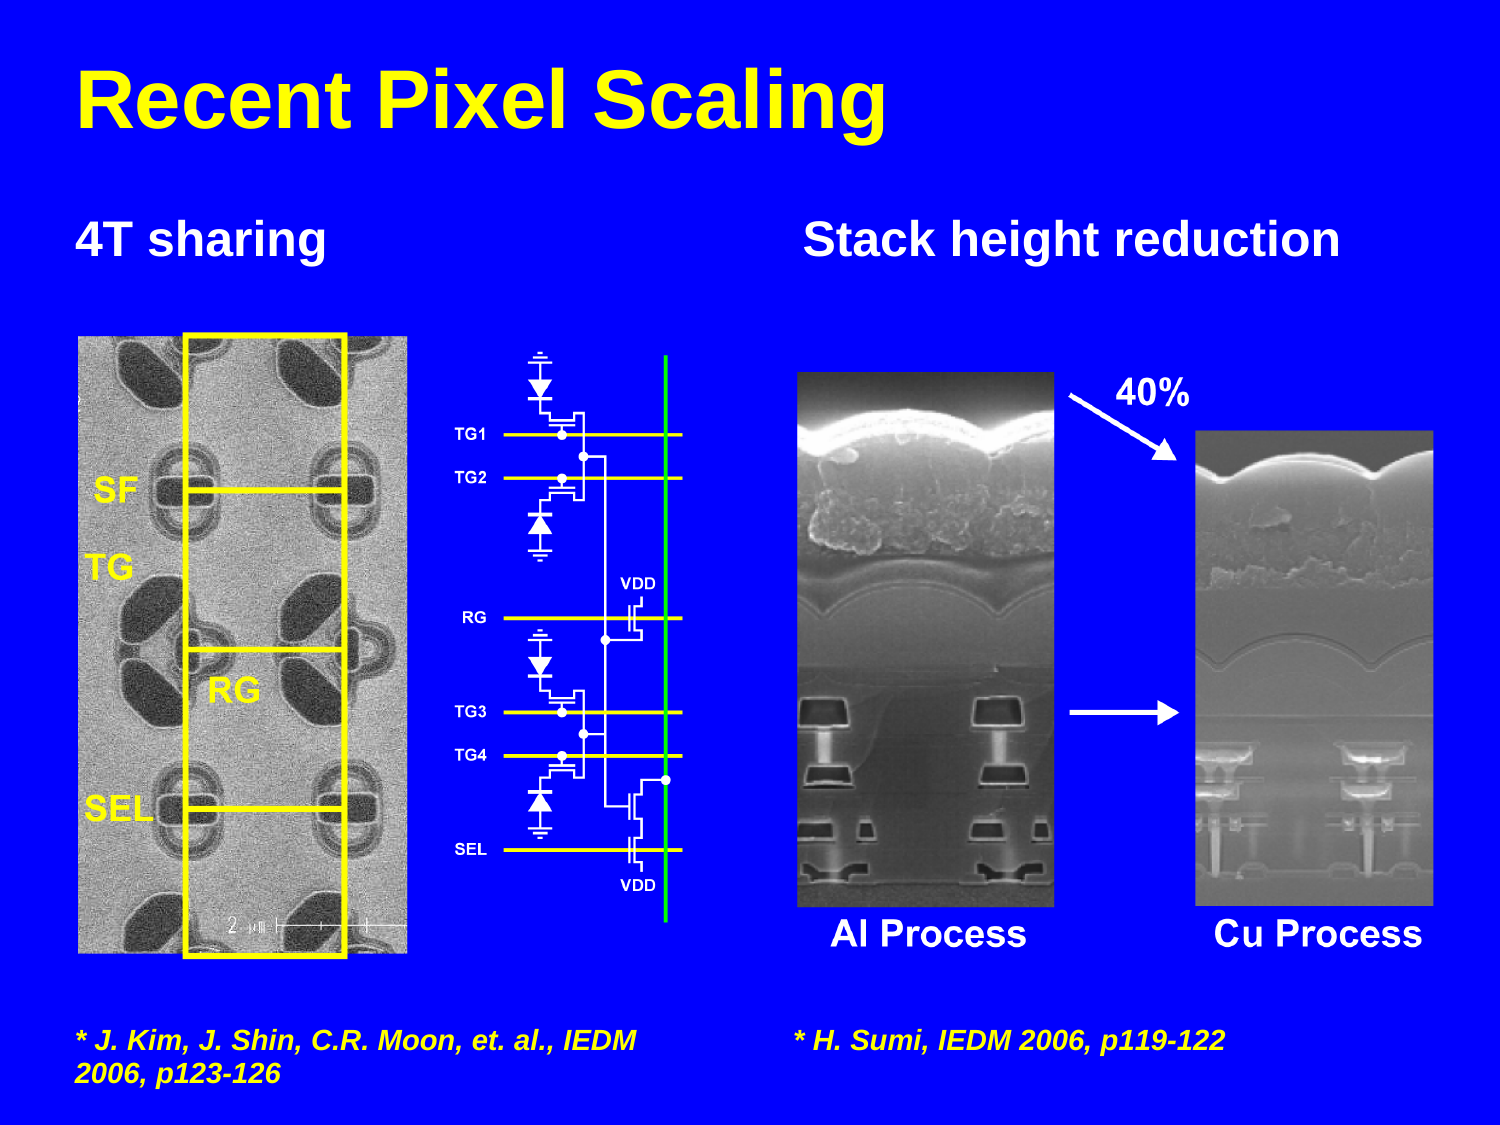

# Recent Pixel Scaling
4T sharing
Stack height reduction
* J. Kim, J. Shin, C.R. Moon, et. al., IEDM 2006, p123-126
* H. Sumi, IEDM 2006, p119-122